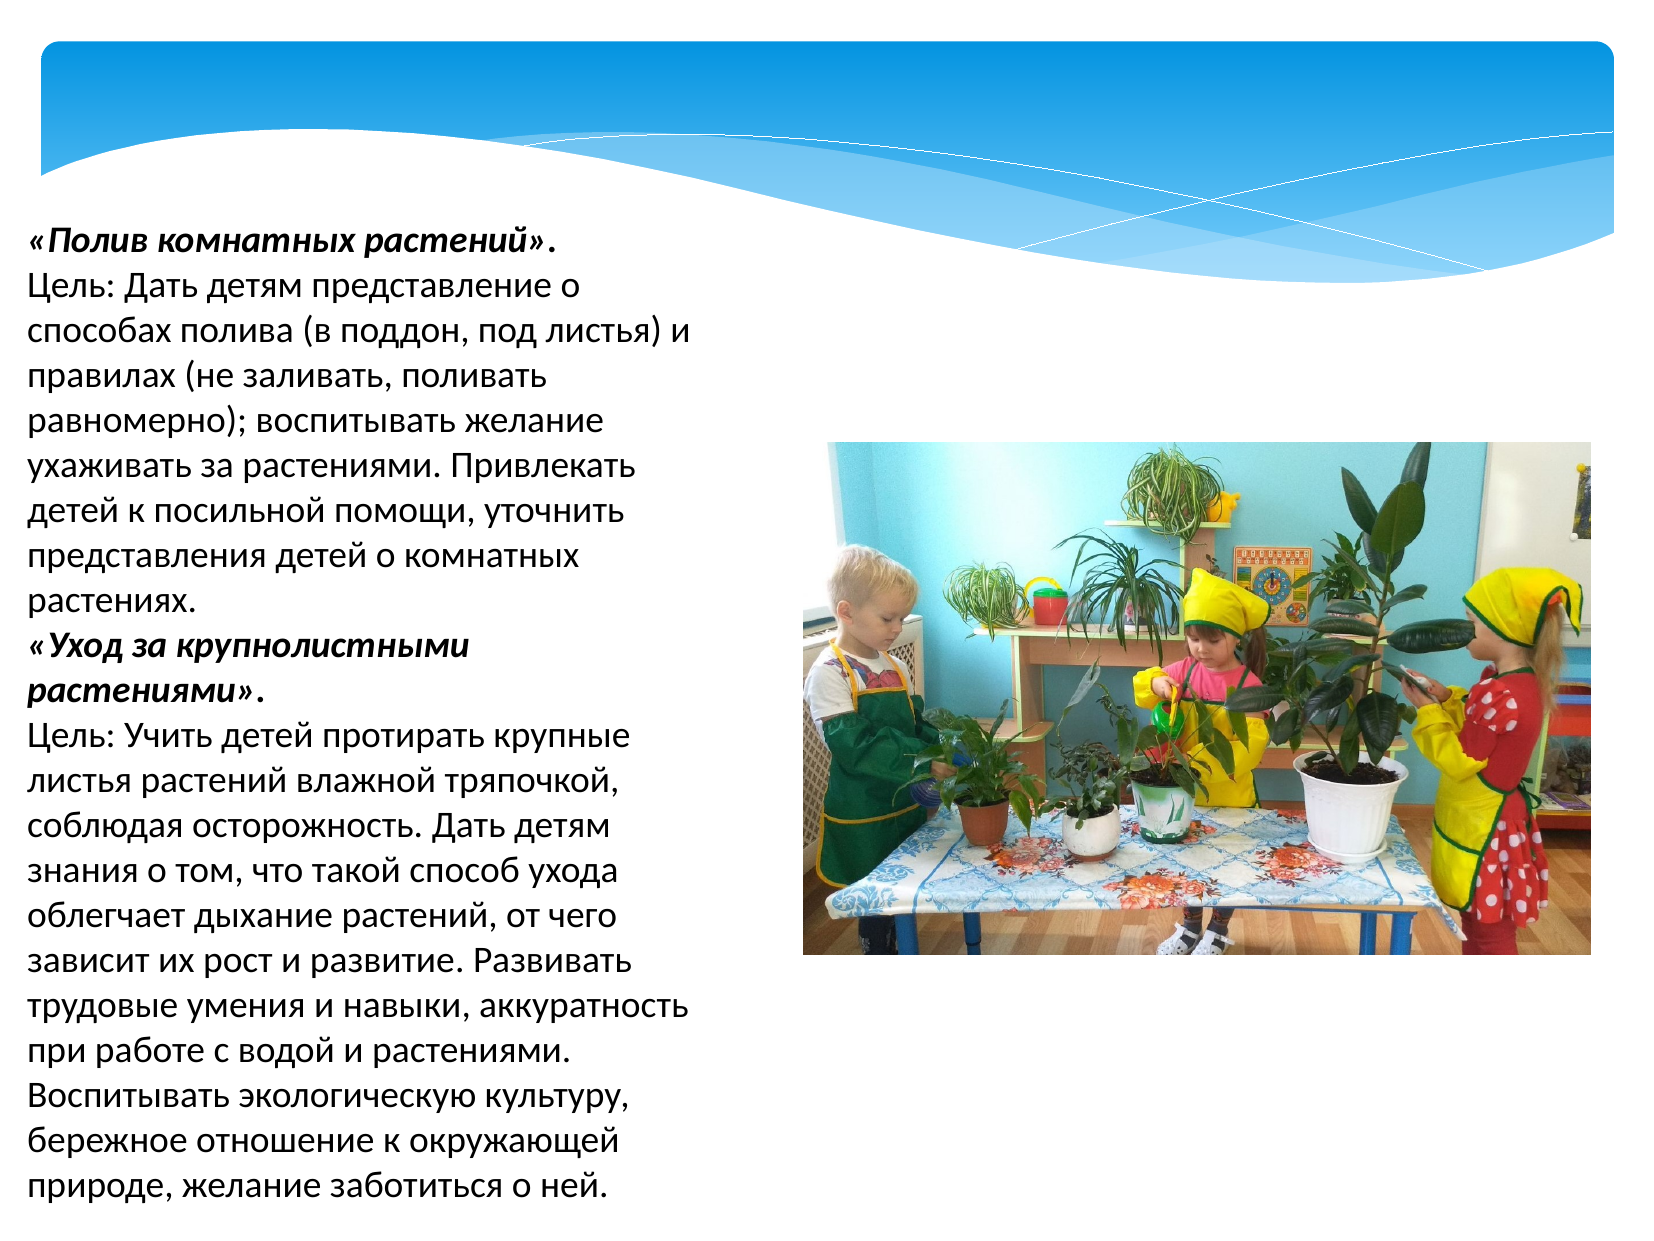

«Полив комнатных растений».
Цель: Дать детям представление о способах полива (в поддон, под листья) и правилах (не заливать, поливать равномерно); воспитывать желание ухаживать за растениями. Привлекать детей к посильной помощи, уточнить представления детей о комнатных растениях.
«Уход за крупнолистными растениями».
Цель: Учить детей протирать крупные листья растений влажной тряпочкой, соблюдая осторожность. Дать детям знания о том, что такой способ ухода облегчает дыхание растений, от чего зависит их рост и развитие. Развивать трудовые умения и навыки, аккуратность при работе с водой и растениями. Воспитывать экологическую культуру, бережное отношение к окружающей природе, желание заботиться о ней.